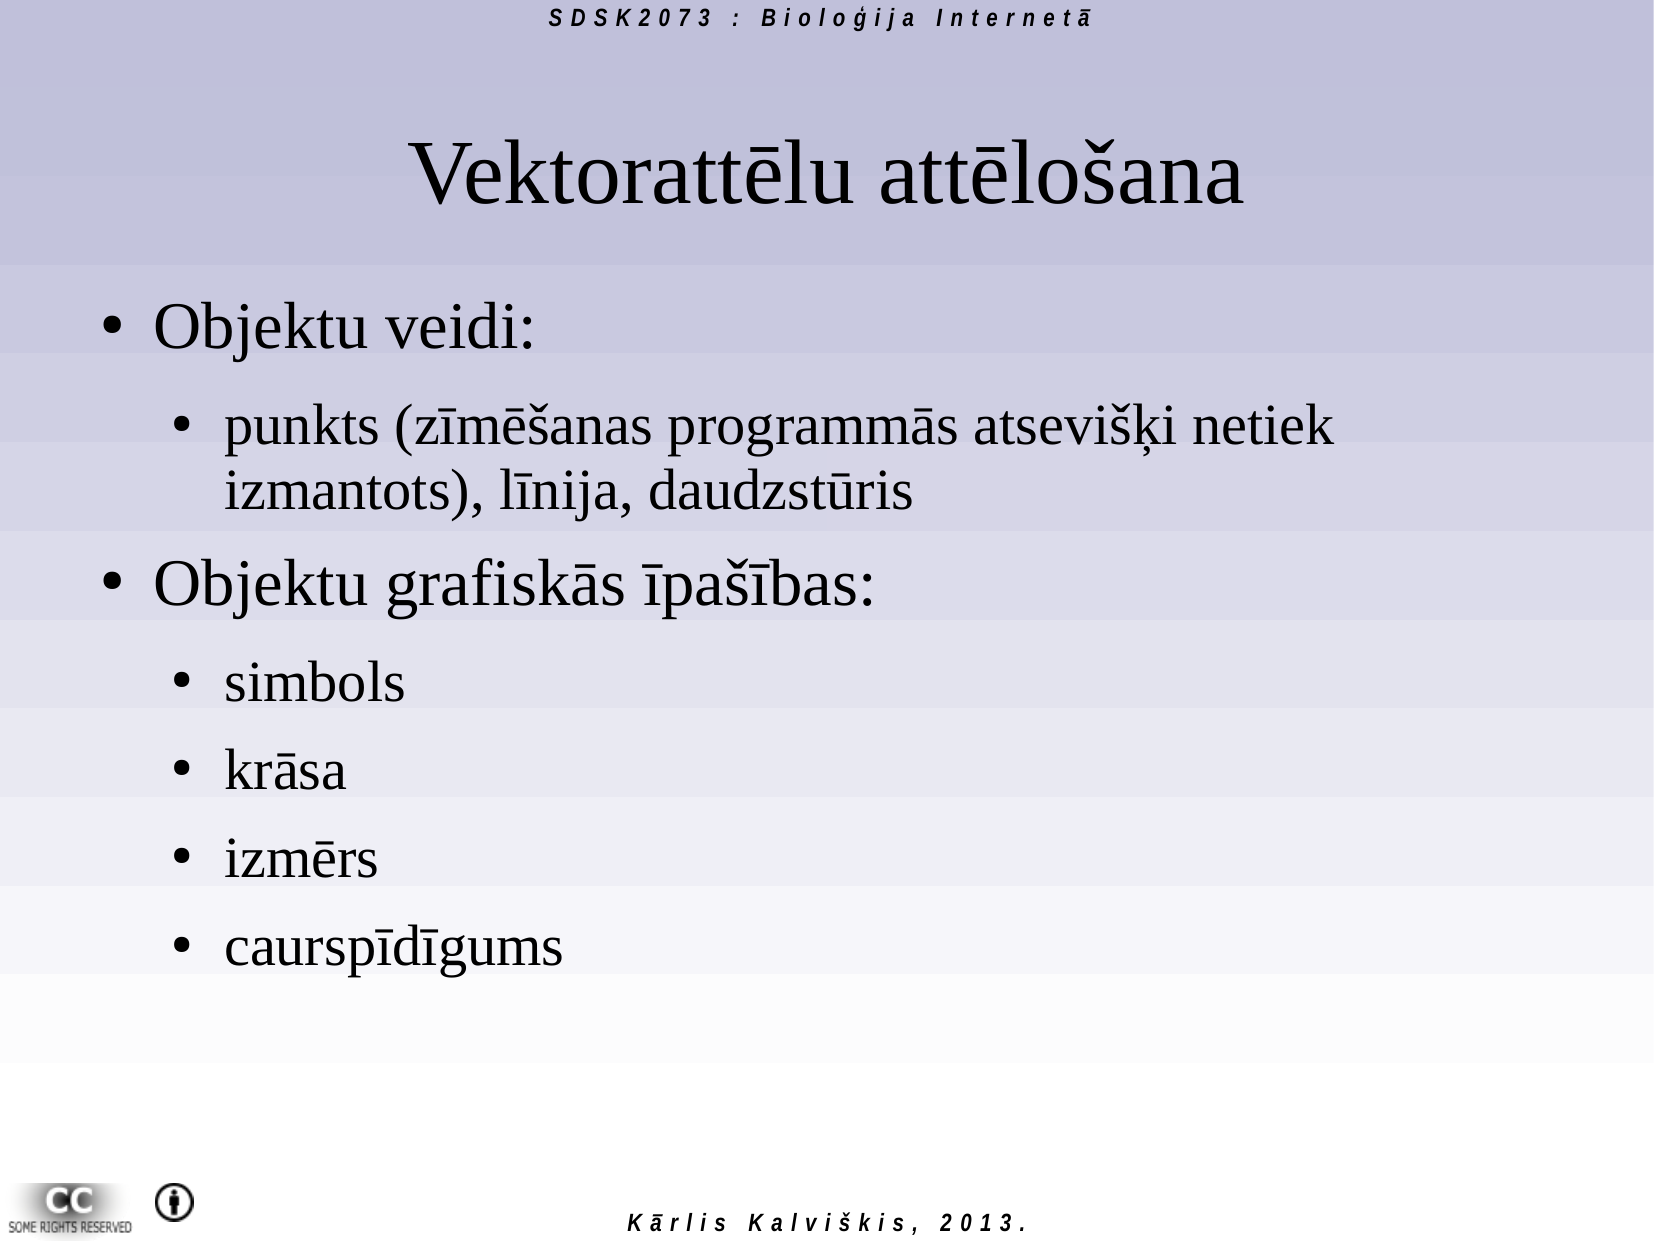

# Vektorattēlu attēlošana
Objektu veidi:
punkts (zīmēšanas programmās atsevišķi netiek izmantots), līnija, daudzstūris
Objektu grafiskās īpašības:
simbols
krāsa
izmērs
caurspīdīgums